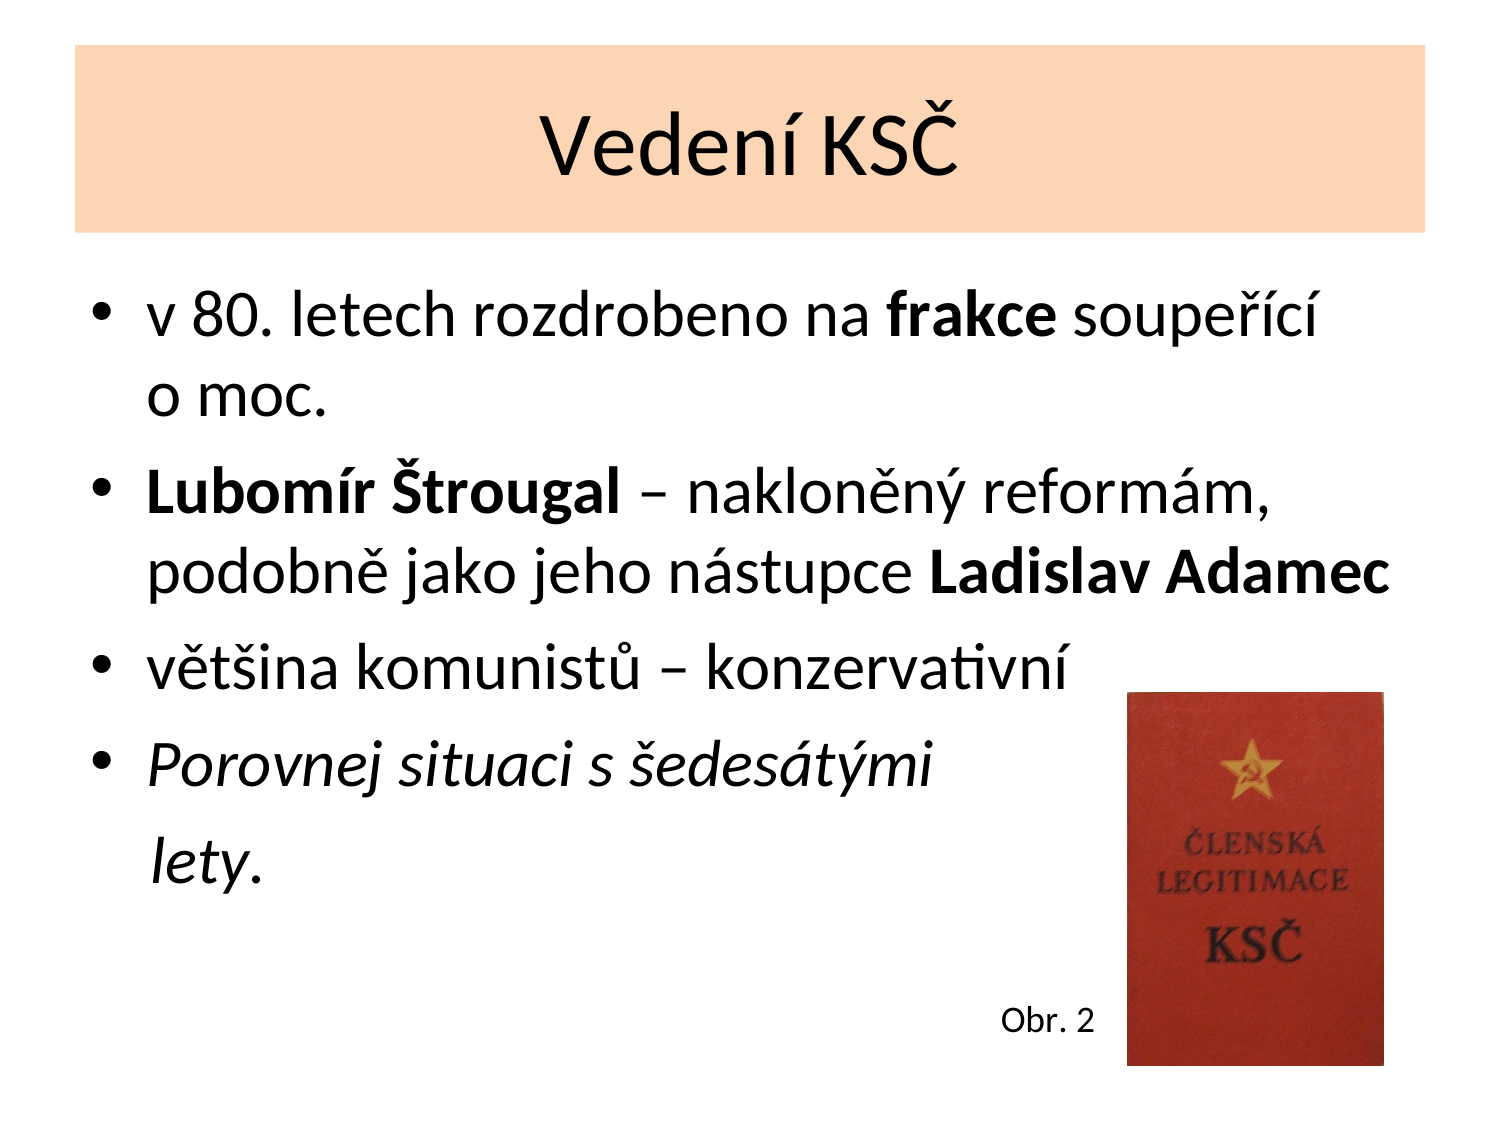

# Vedení KSČ
v 80. letech rozdrobeno na frakce soupeřící o moc.
Lubomír Štrougal – nakloněný reformám, podobně jako jeho nástupce Ladislav Adamec
většina komunistů – konzervativní
Porovnej situaci s šedesátými
 lety.
Obr. 2